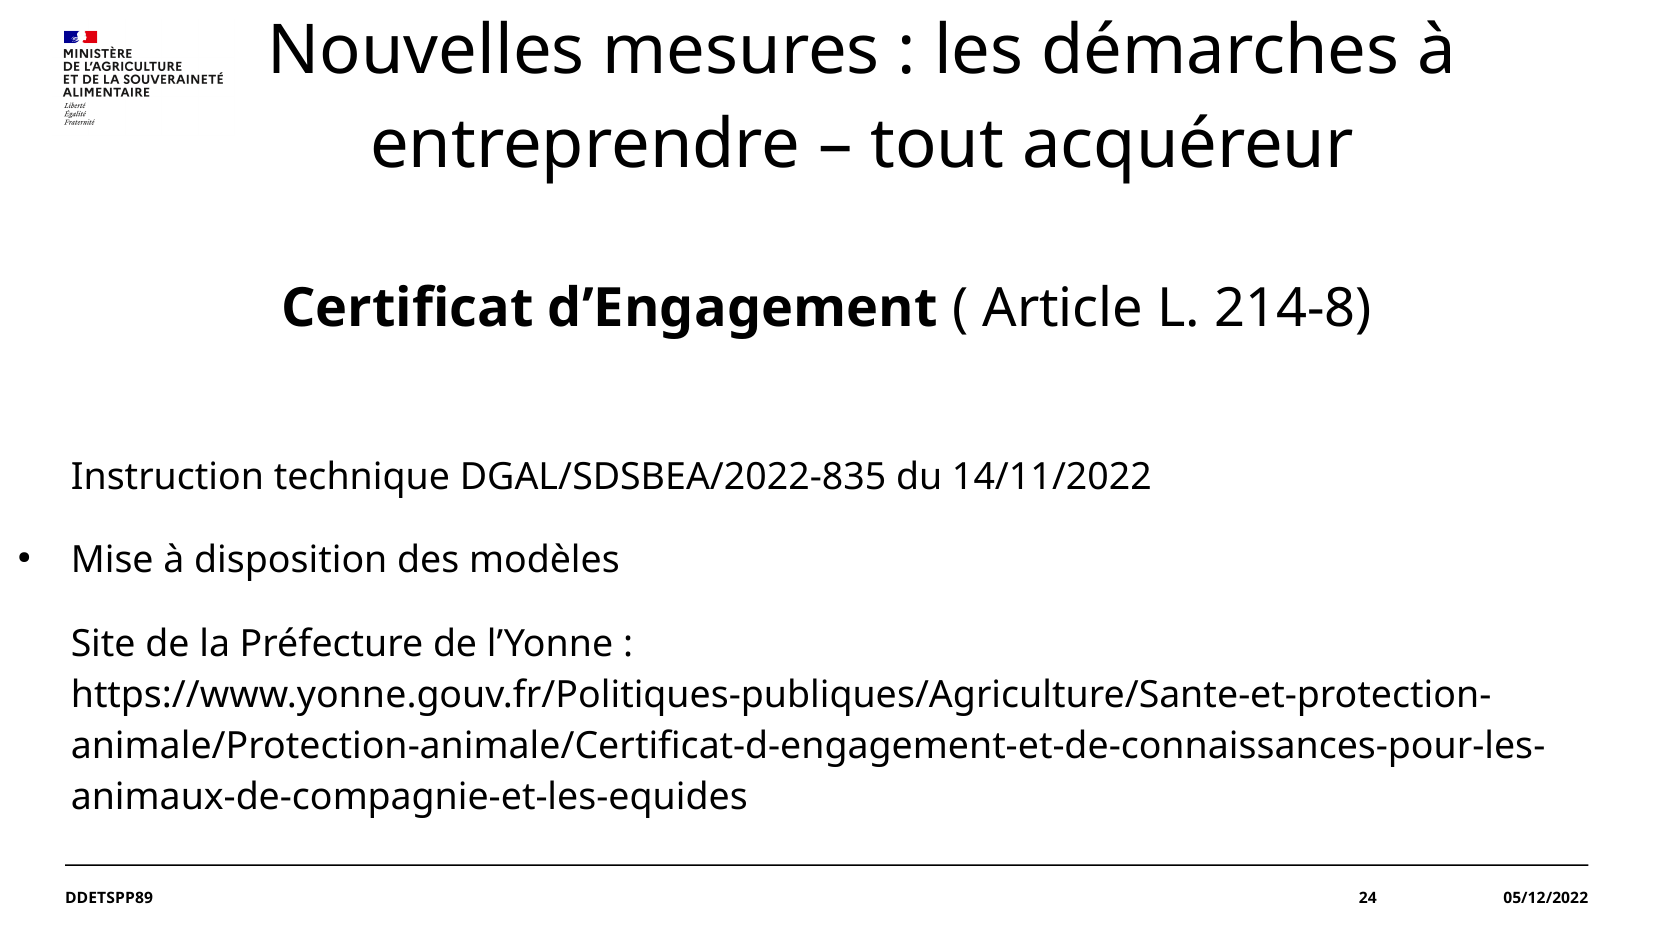

# Nouvelles mesures : les démarches à entreprendre – tout acquéreur
Certificat d’Engagement ( Article L. 214-8)
Instruction technique DGAL/SDSBEA/2022-835 du 14/11/2022
Mise à disposition des modèles
Site de la Préfecture de l’Yonne : https://www.yonne.gouv.fr/Politiques-publiques/Agriculture/Sante-et-protection-animale/Protection-animale/Certificat-d-engagement-et-de-connaissances-pour-les-animaux-de-compagnie-et-les-equides
DDETSPP89
24
05/12/2022